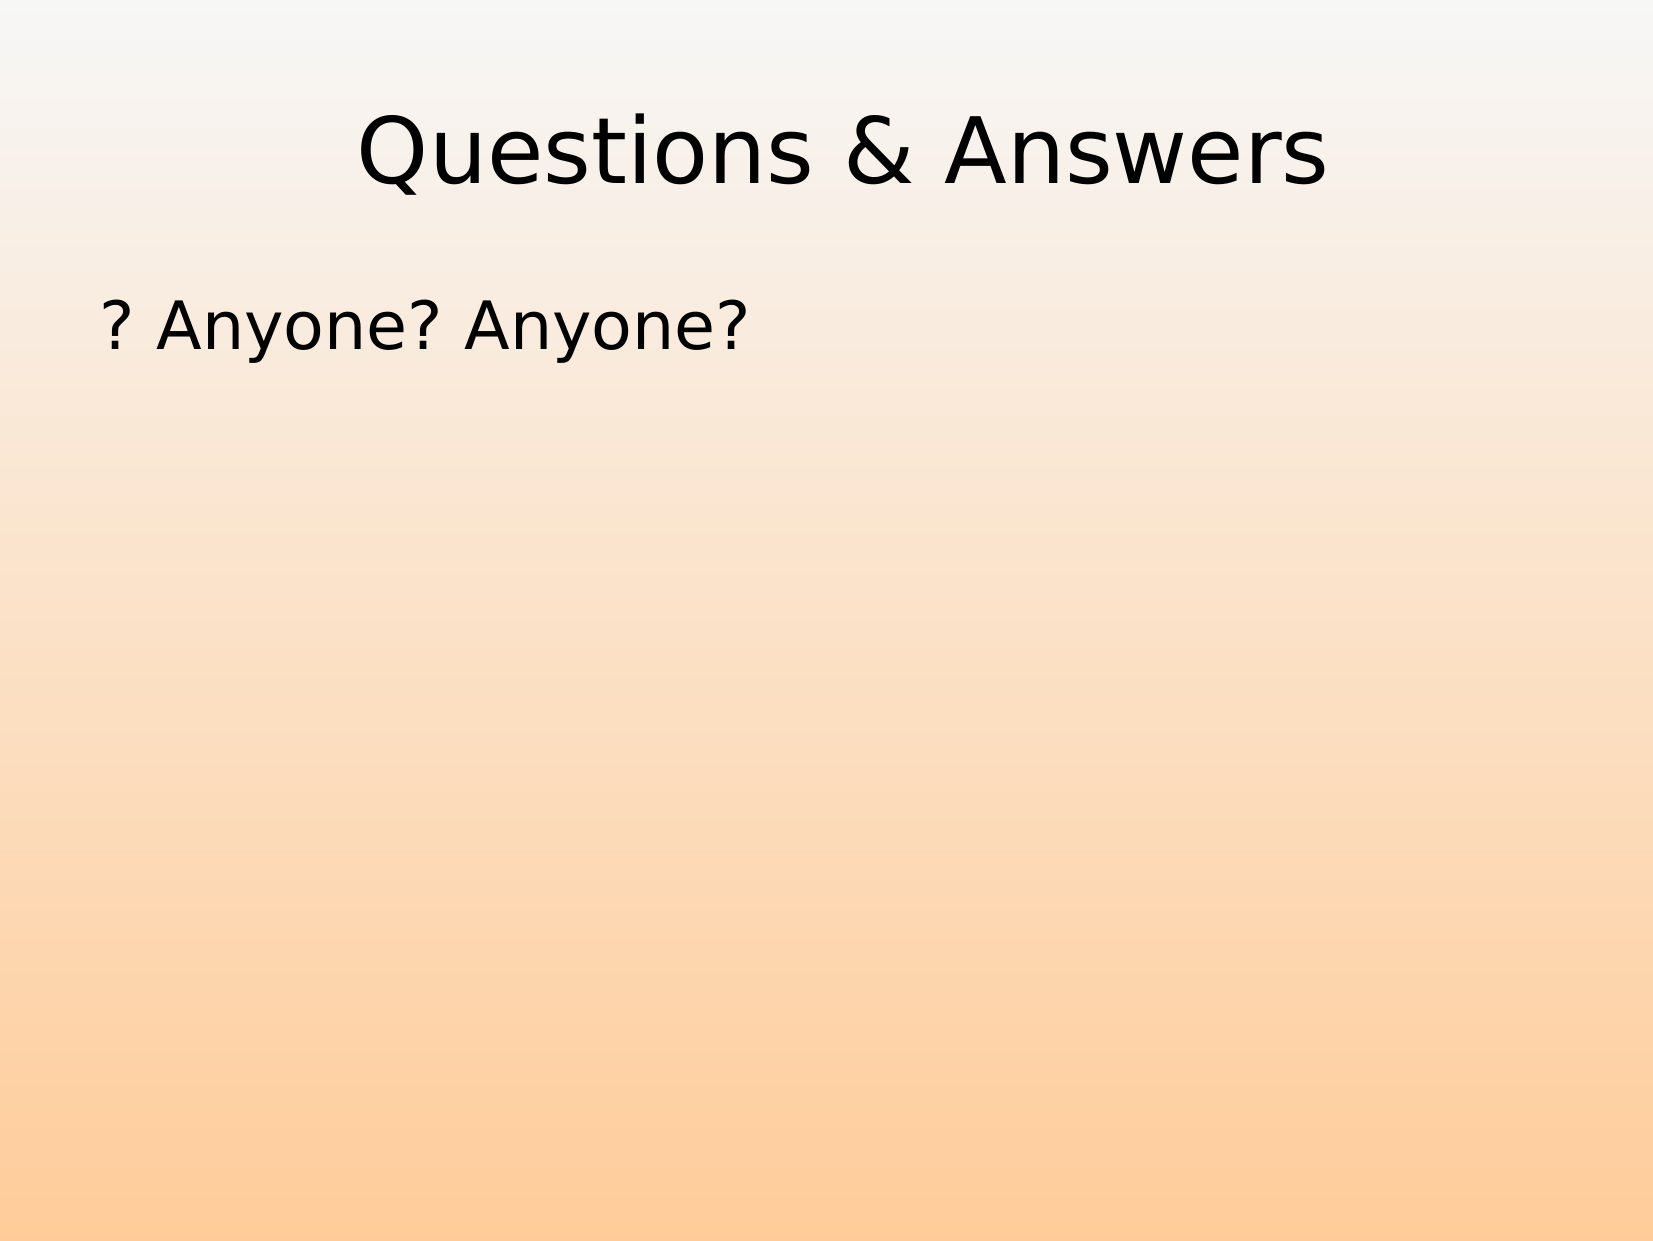

# Questions & Answers
? Anyone? Anyone?